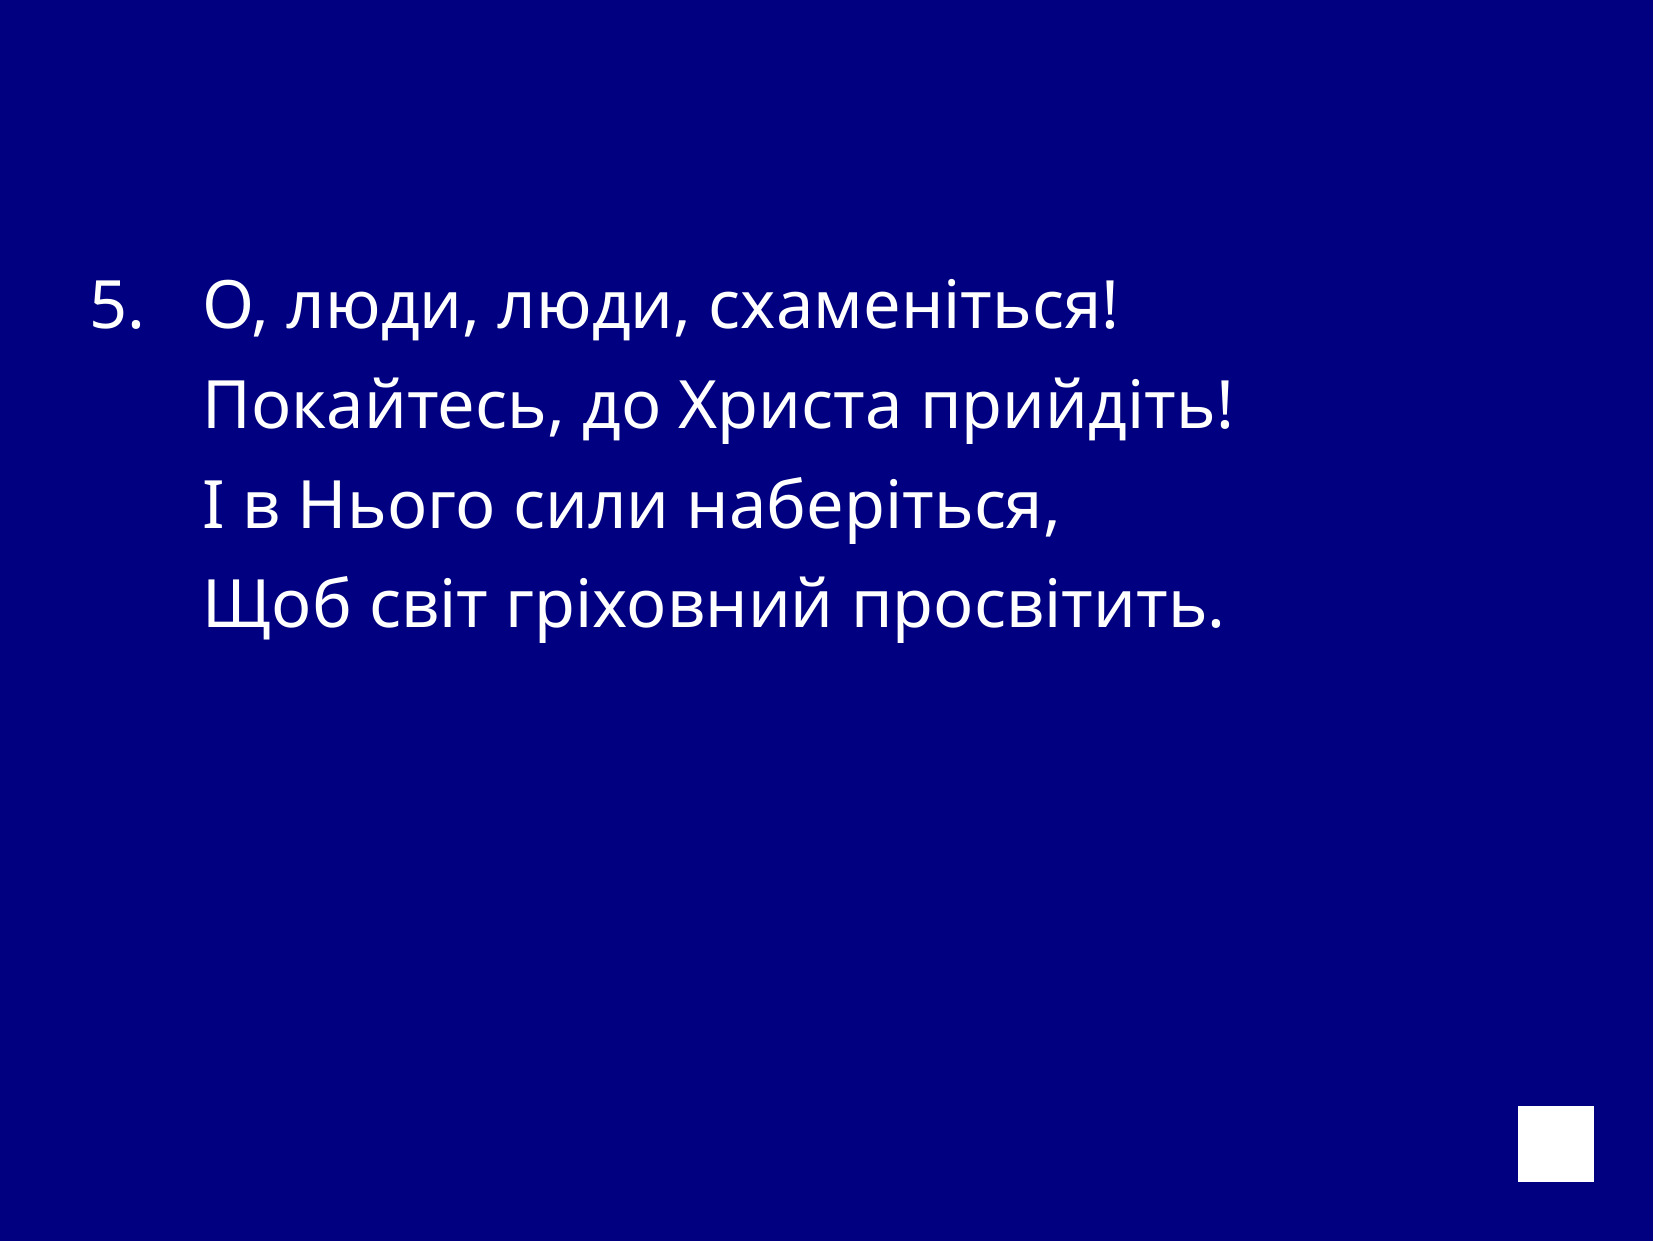

5.	О, люди, люди, схаменіться!
	Покайтесь, до Христа прийдіть!
	І в Нього сили наберіться,
	Щоб світ гріховний просвітить.